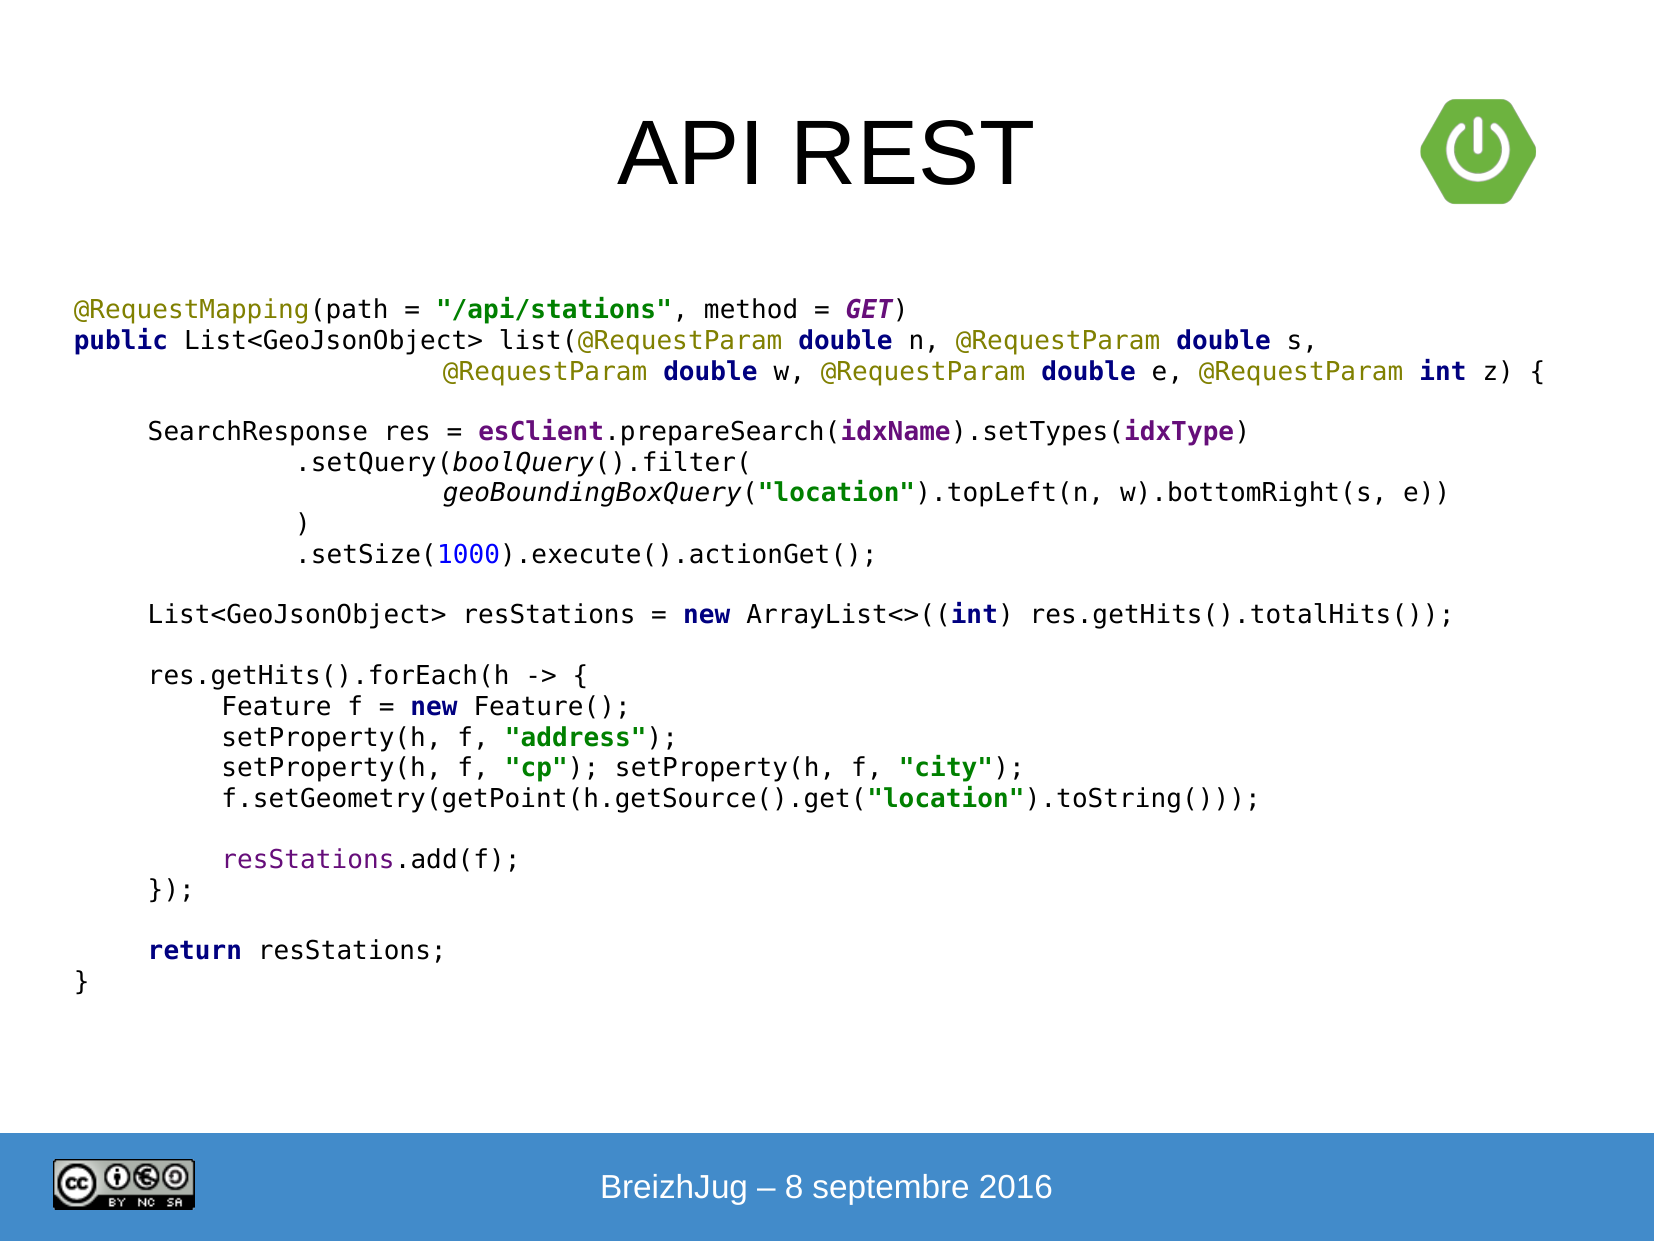

# API REST
@RequestMapping(path = "/api/stations", method = GET)
public List<GeoJsonObject> list(@RequestParam double n, @RequestParam double s,
					@RequestParam double w, @RequestParam double e, @RequestParam int z) {
	SearchResponse res = esClient.prepareSearch(idxName).setTypes(idxType)
			.setQuery(boolQuery().filter(
					geoBoundingBoxQuery("location").topLeft(n, w).bottomRight(s, e))
			)
			.setSize(1000).execute().actionGet();
	List<GeoJsonObject> resStations = new ArrayList<>((int) res.getHits().totalHits());
	res.getHits().forEach(h -> {
		Feature f = new Feature();
		setProperty(h, f, "address");
		setProperty(h, f, "cp"); setProperty(h, f, "city");
		f.setGeometry(getPoint(h.getSource().get("location").toString()));
		resStations.add(f);
	});
	return resStations;
}